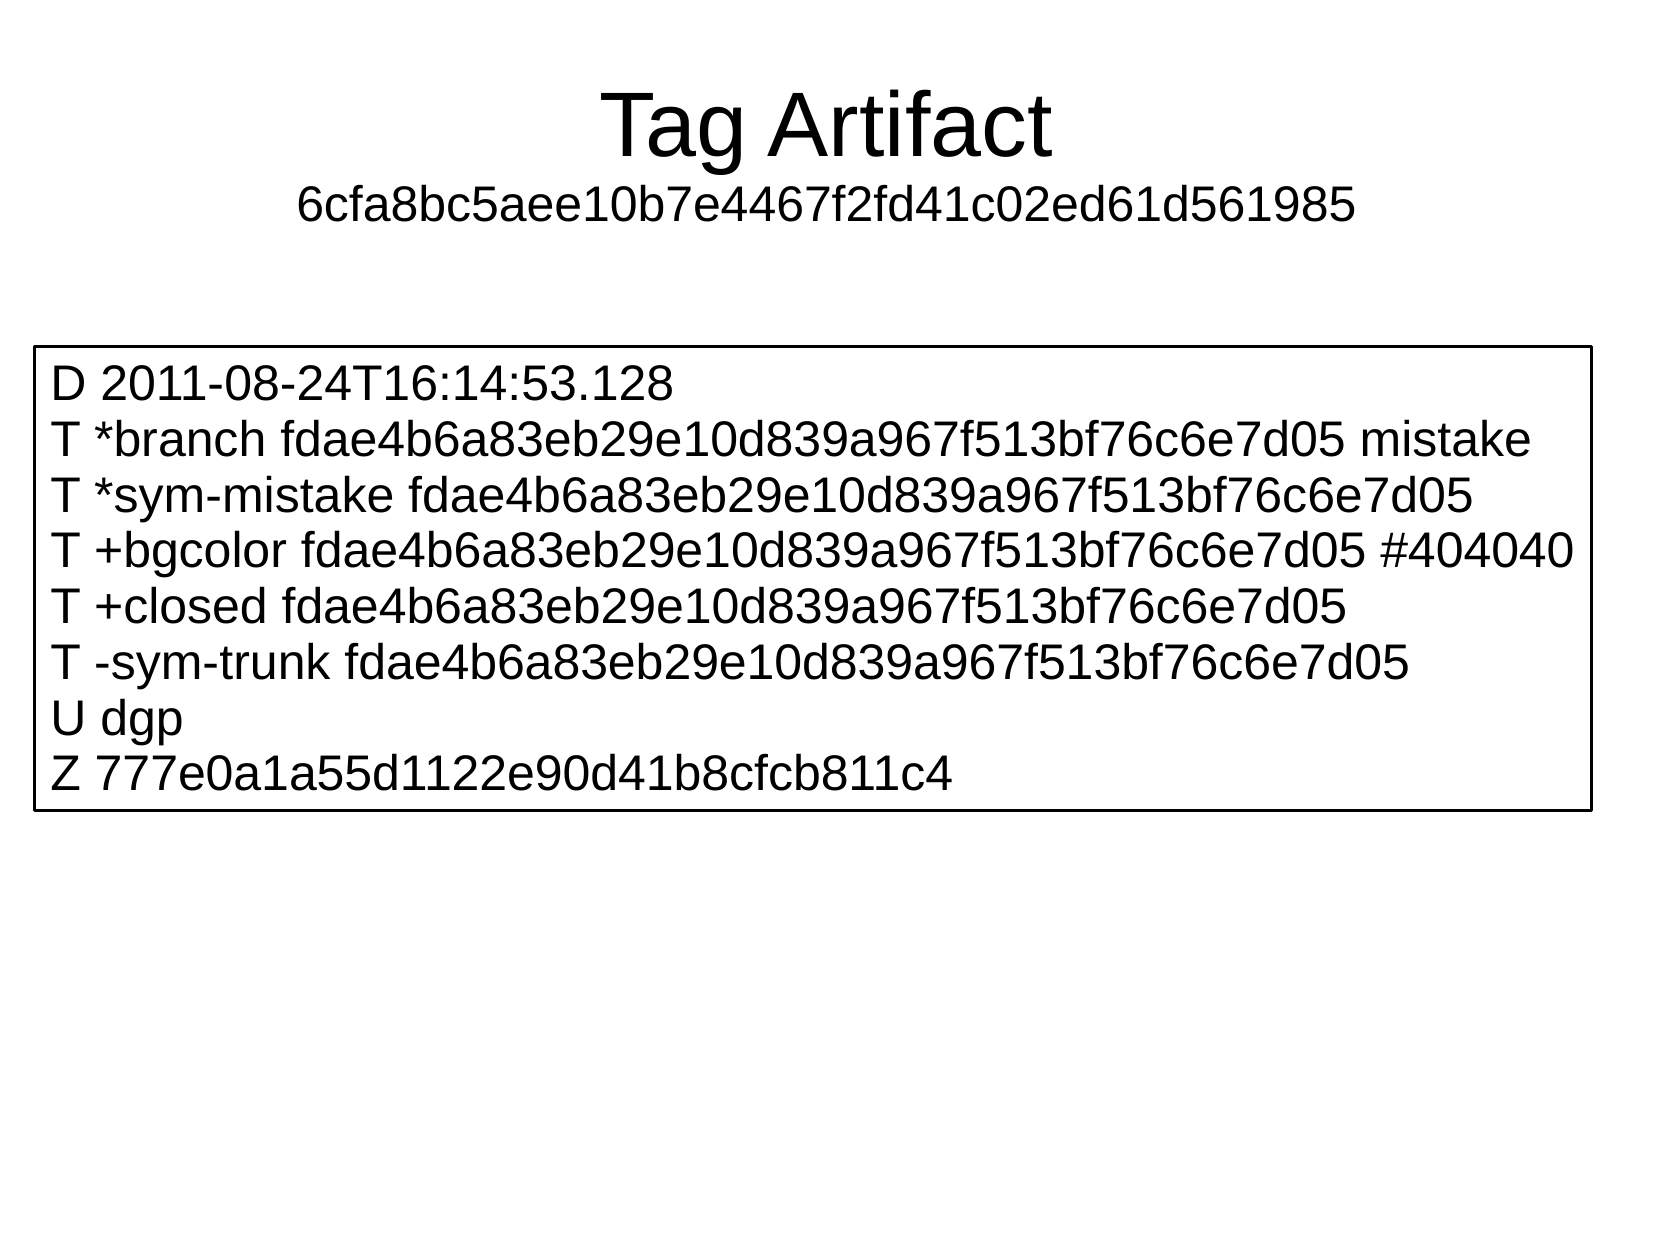

# Tag Artifact 6cfa8bc5aee10b7e4467f2fd41c02ed61d561985
D 2011-08-24T16:14:53.128
T *branch fdae4b6a83eb29e10d839a967f513bf76c6e7d05 mistake
T *sym-mistake fdae4b6a83eb29e10d839a967f513bf76c6e7d05
T +bgcolor fdae4b6a83eb29e10d839a967f513bf76c6e7d05 #404040
T +closed fdae4b6a83eb29e10d839a967f513bf76c6e7d05
T -sym-trunk fdae4b6a83eb29e10d839a967f513bf76c6e7d05
U dgp
Z 777e0a1a55d1122e90d41b8cfcb811c4